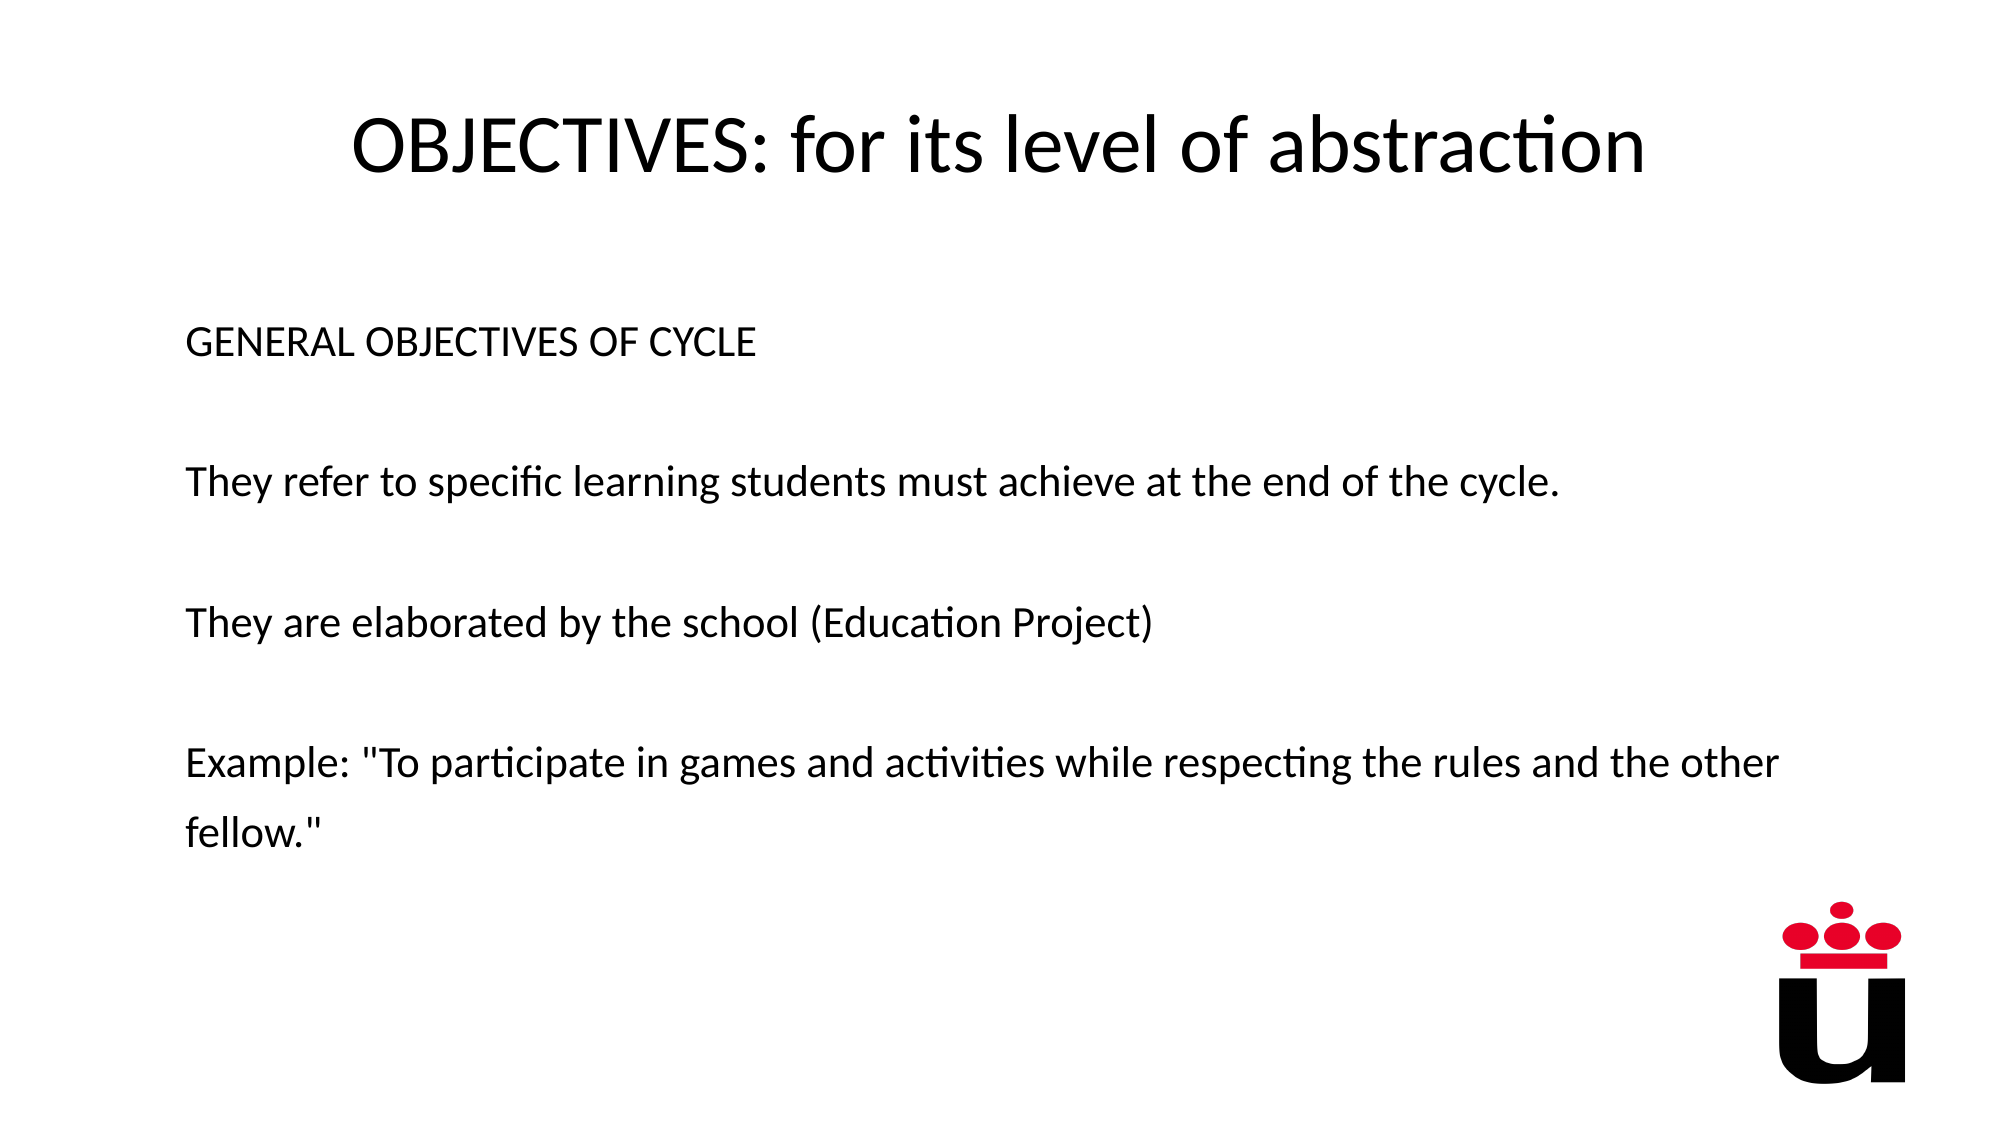

# OBJECTIVES: for its level of abstraction
GENERAL OBJECTIVES OF CYCLE
They refer to specific learning students must achieve at the end of the cycle.
They are elaborated by the school (Education Project)
Example: "To participate in games and activities while respecting the rules and the other fellow."